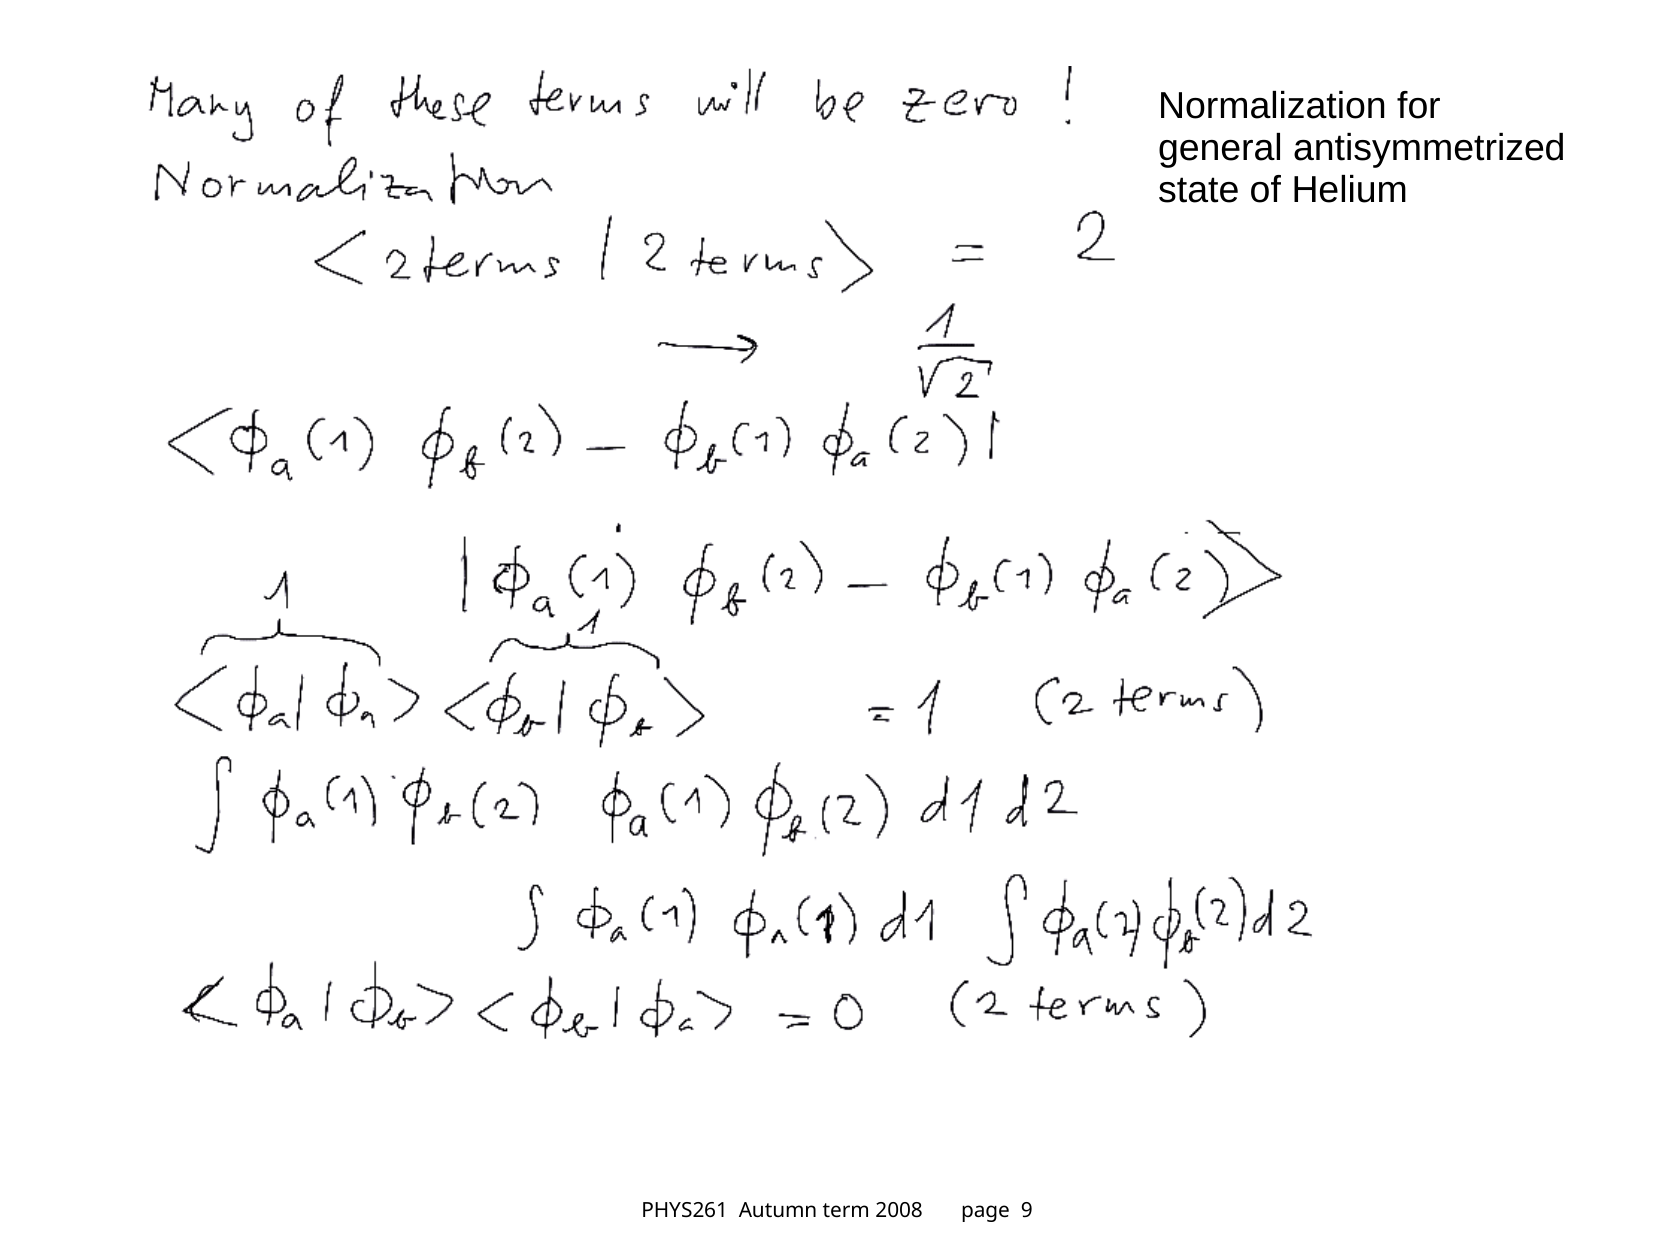

Normalization for
general antisymmetrized
state of Helium